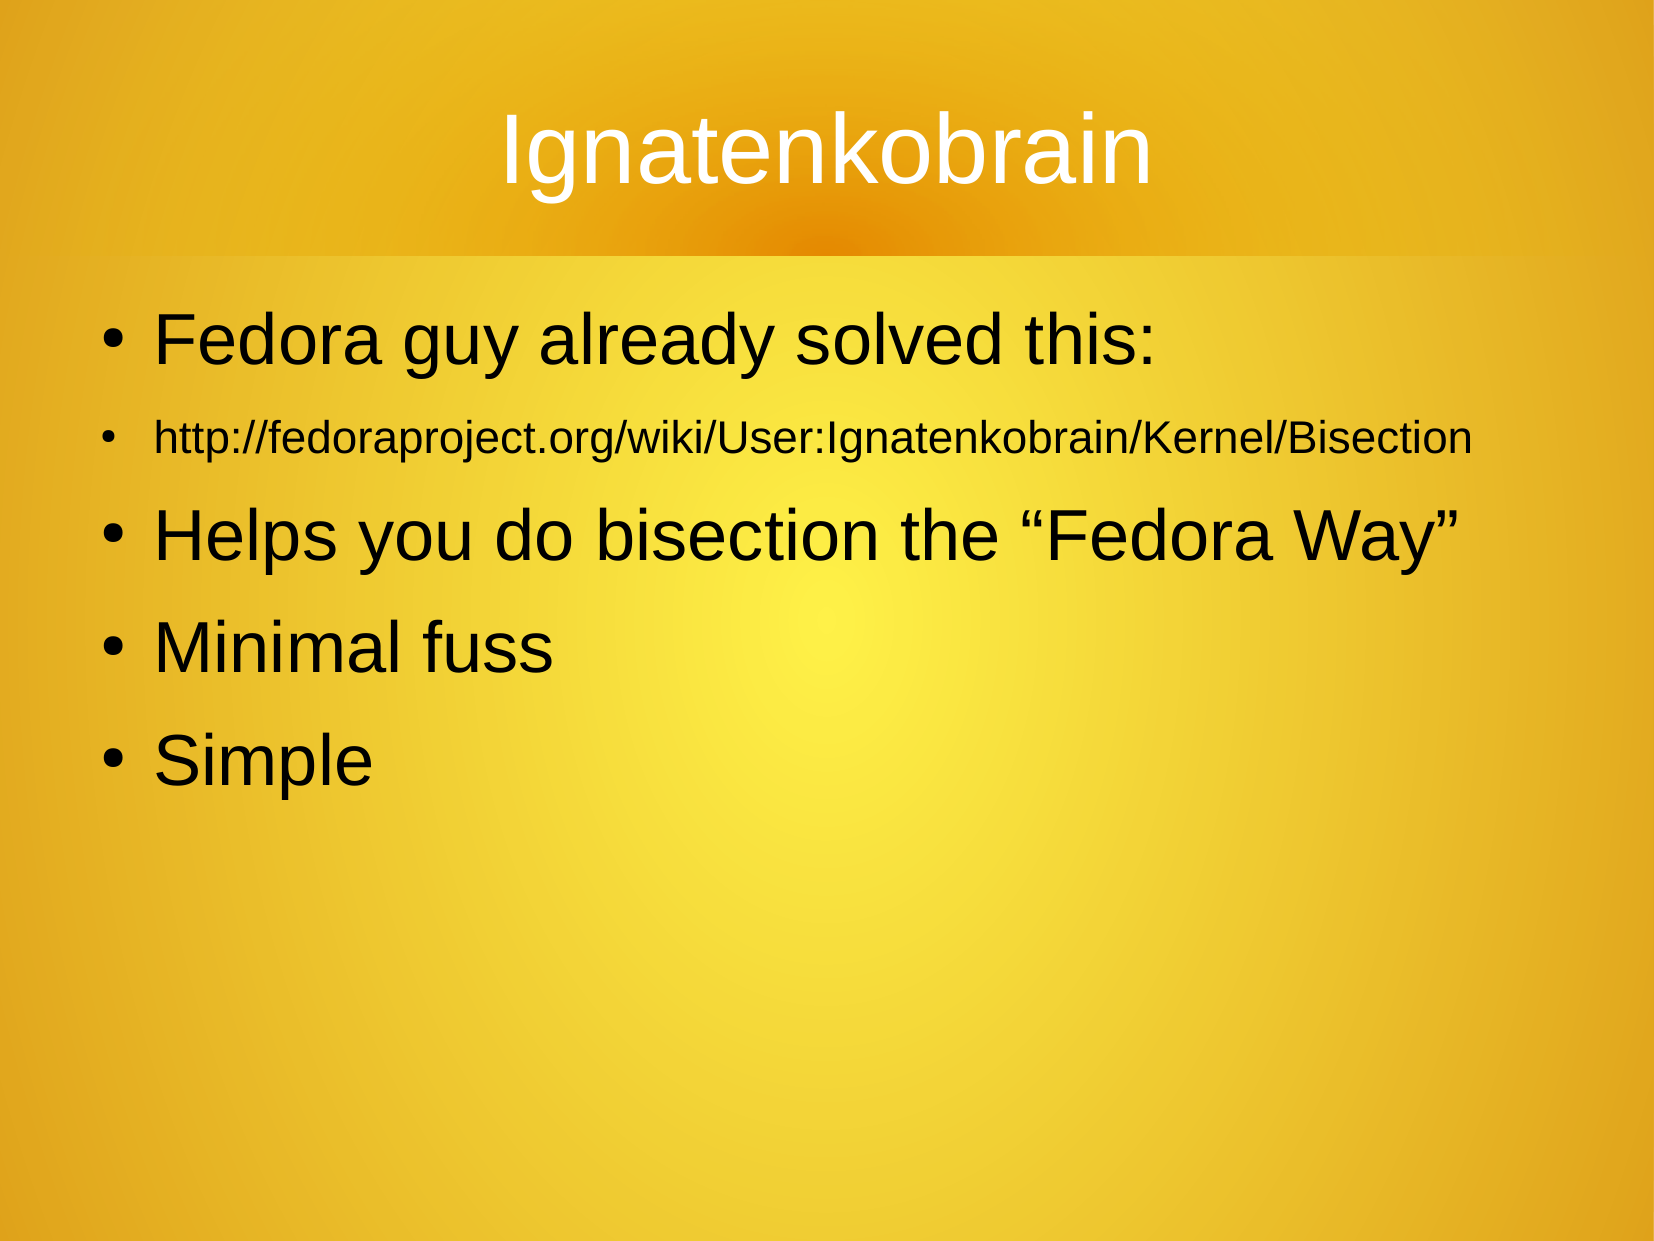

# Ignatenkobrain
Fedora guy already solved this:
http://fedoraproject.org/wiki/User:Ignatenkobrain/Kernel/Bisection
Helps you do bisection the “Fedora Way”
Minimal fuss
Simple